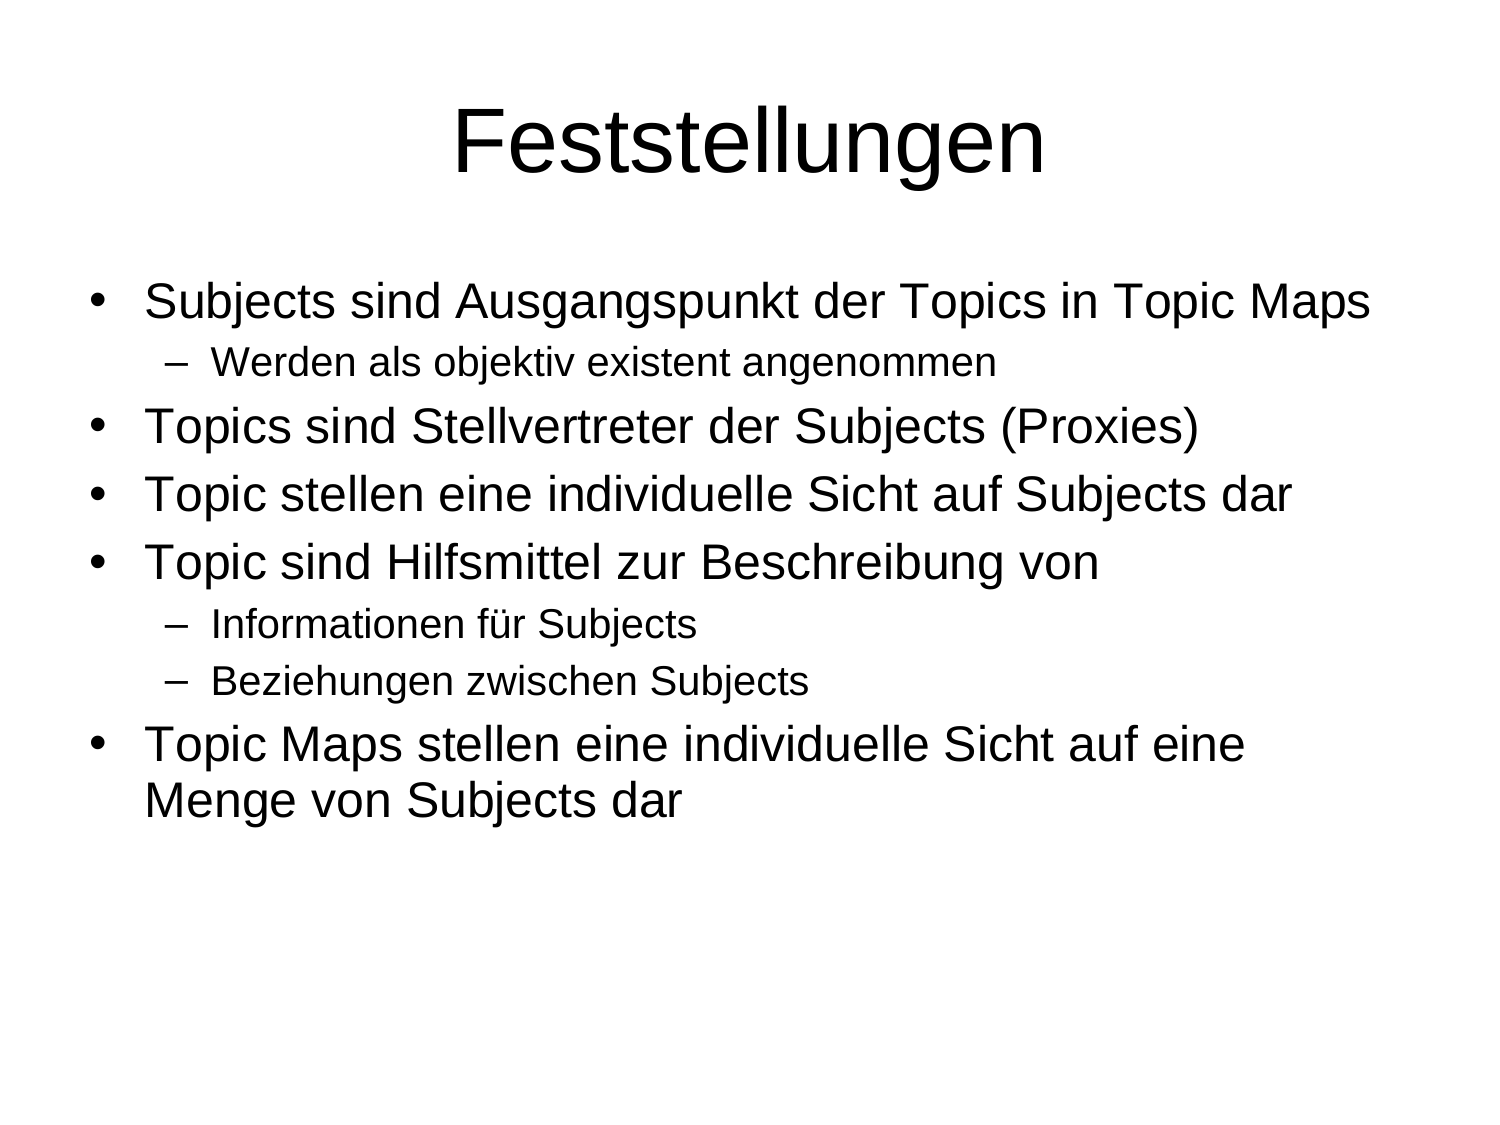

# Feststellungen
Subjects sind Ausgangspunkt der Topics in Topic Maps
Werden als objektiv existent angenommen
Topics sind Stellvertreter der Subjects (Proxies)
Topic stellen eine individuelle Sicht auf Subjects dar
Topic sind Hilfsmittel zur Beschreibung von
Informationen für Subjects
Beziehungen zwischen Subjects
Topic Maps stellen eine individuelle Sicht auf eine Menge von Subjects dar